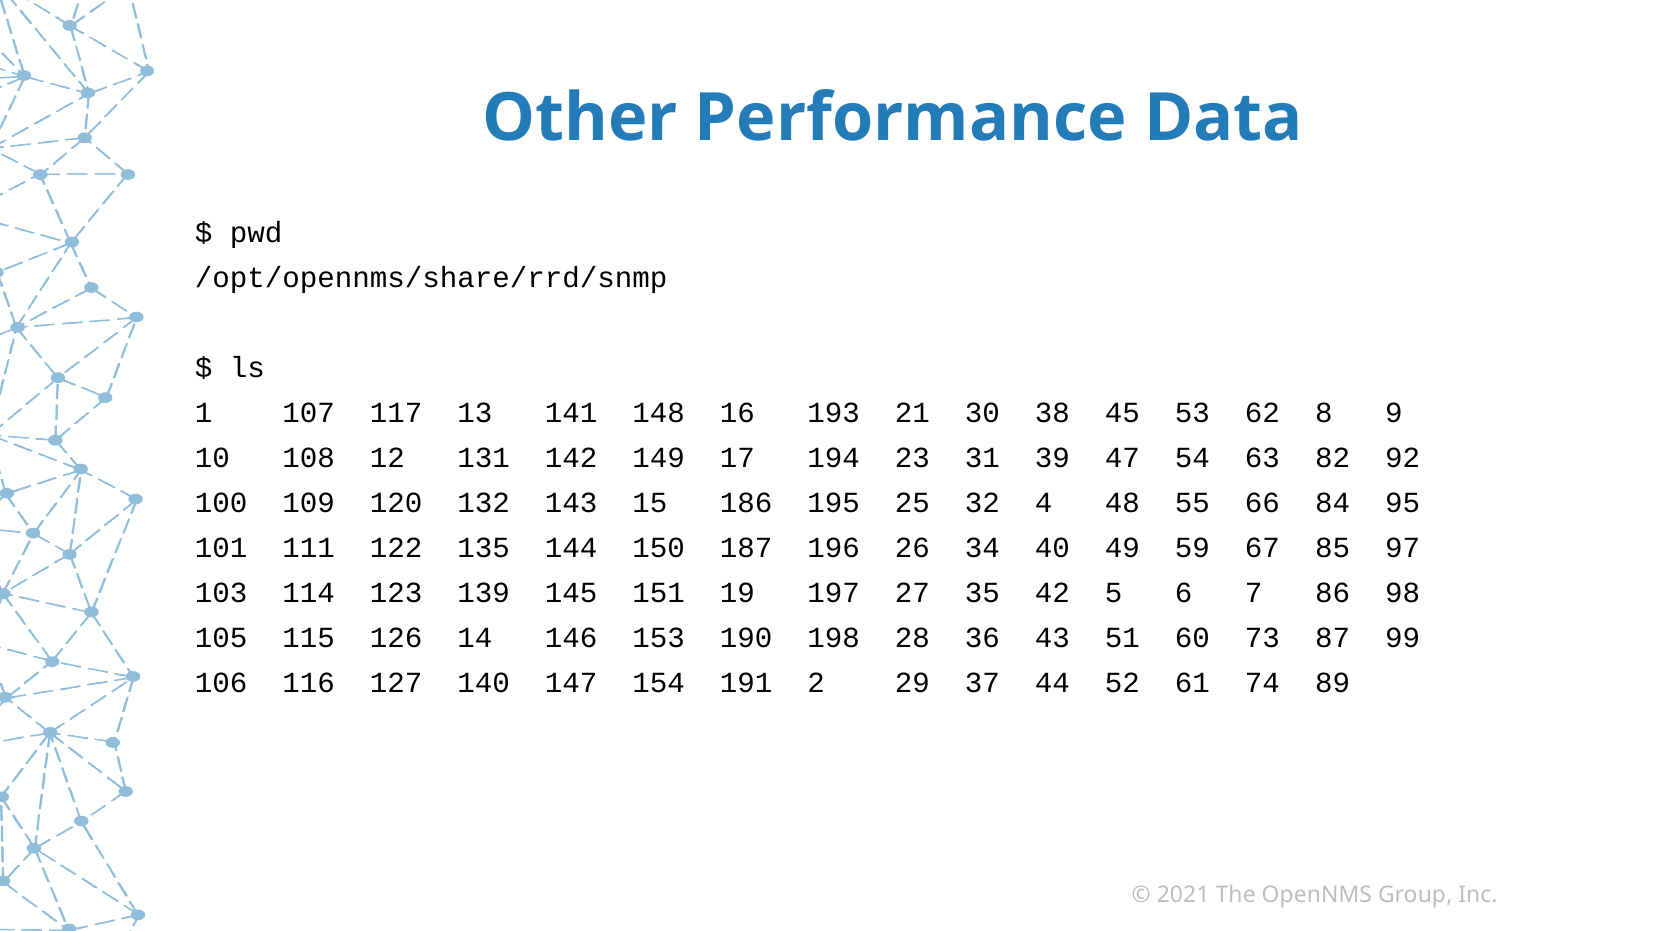

# Other Performance Data
$ pwd
/opt/opennms/share/rrd/snmp
$ ls
1 107 117 13 141 148 16 193 21 30 38 45 53 62 8 9
10 108 12 131 142 149 17 194 23 31 39 47 54 63 82 92
100 109 120 132 143 15 186 195 25 32 4 48 55 66 84 95
101 111 122 135 144 150 187 196 26 34 40 49 59 67 85 97
103 114 123 139 145 151 19 197 27 35 42 5 6 7 86 98
105 115 126 14 146 153 190 198 28 36 43 51 60 73 87 99
106 116 127 140 147 154 191 2 29 37 44 52 61 74 89